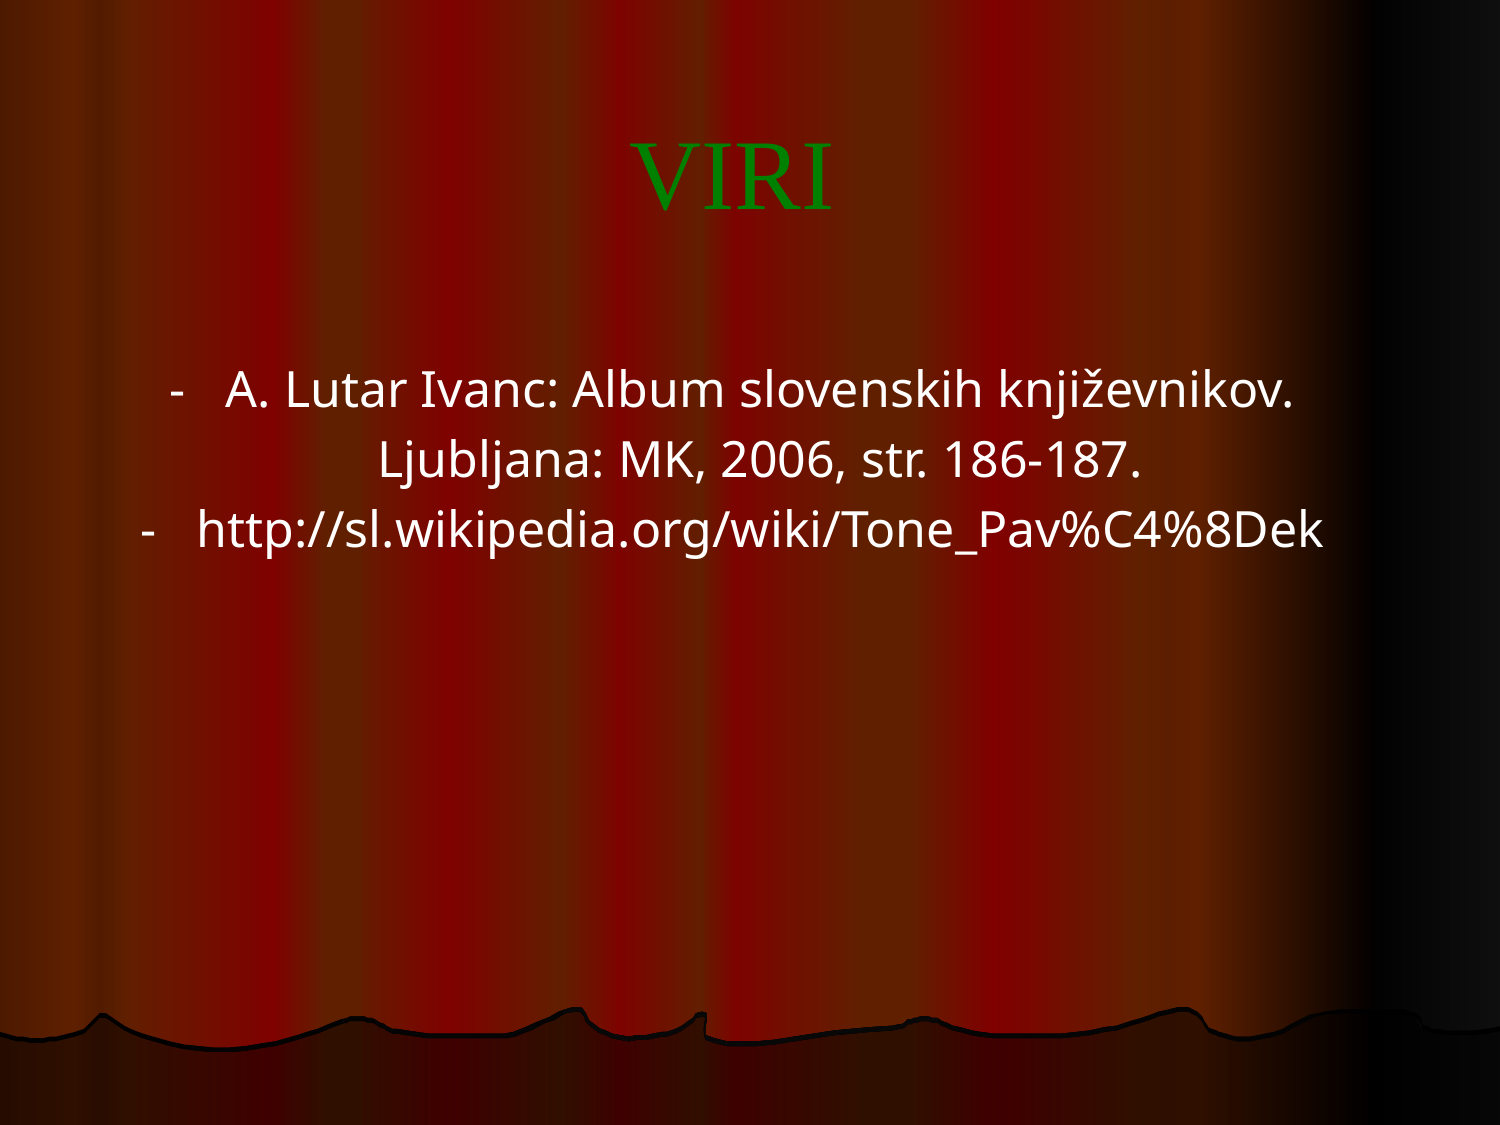

VIRI
# - 	A. Lutar Ivanc: Album slovenskih književnikov.
	Ljubljana: MK, 2006, str. 186-187.
- 	http://sl.wikipedia.org/wiki/Tone_Pav%C4%8Dek